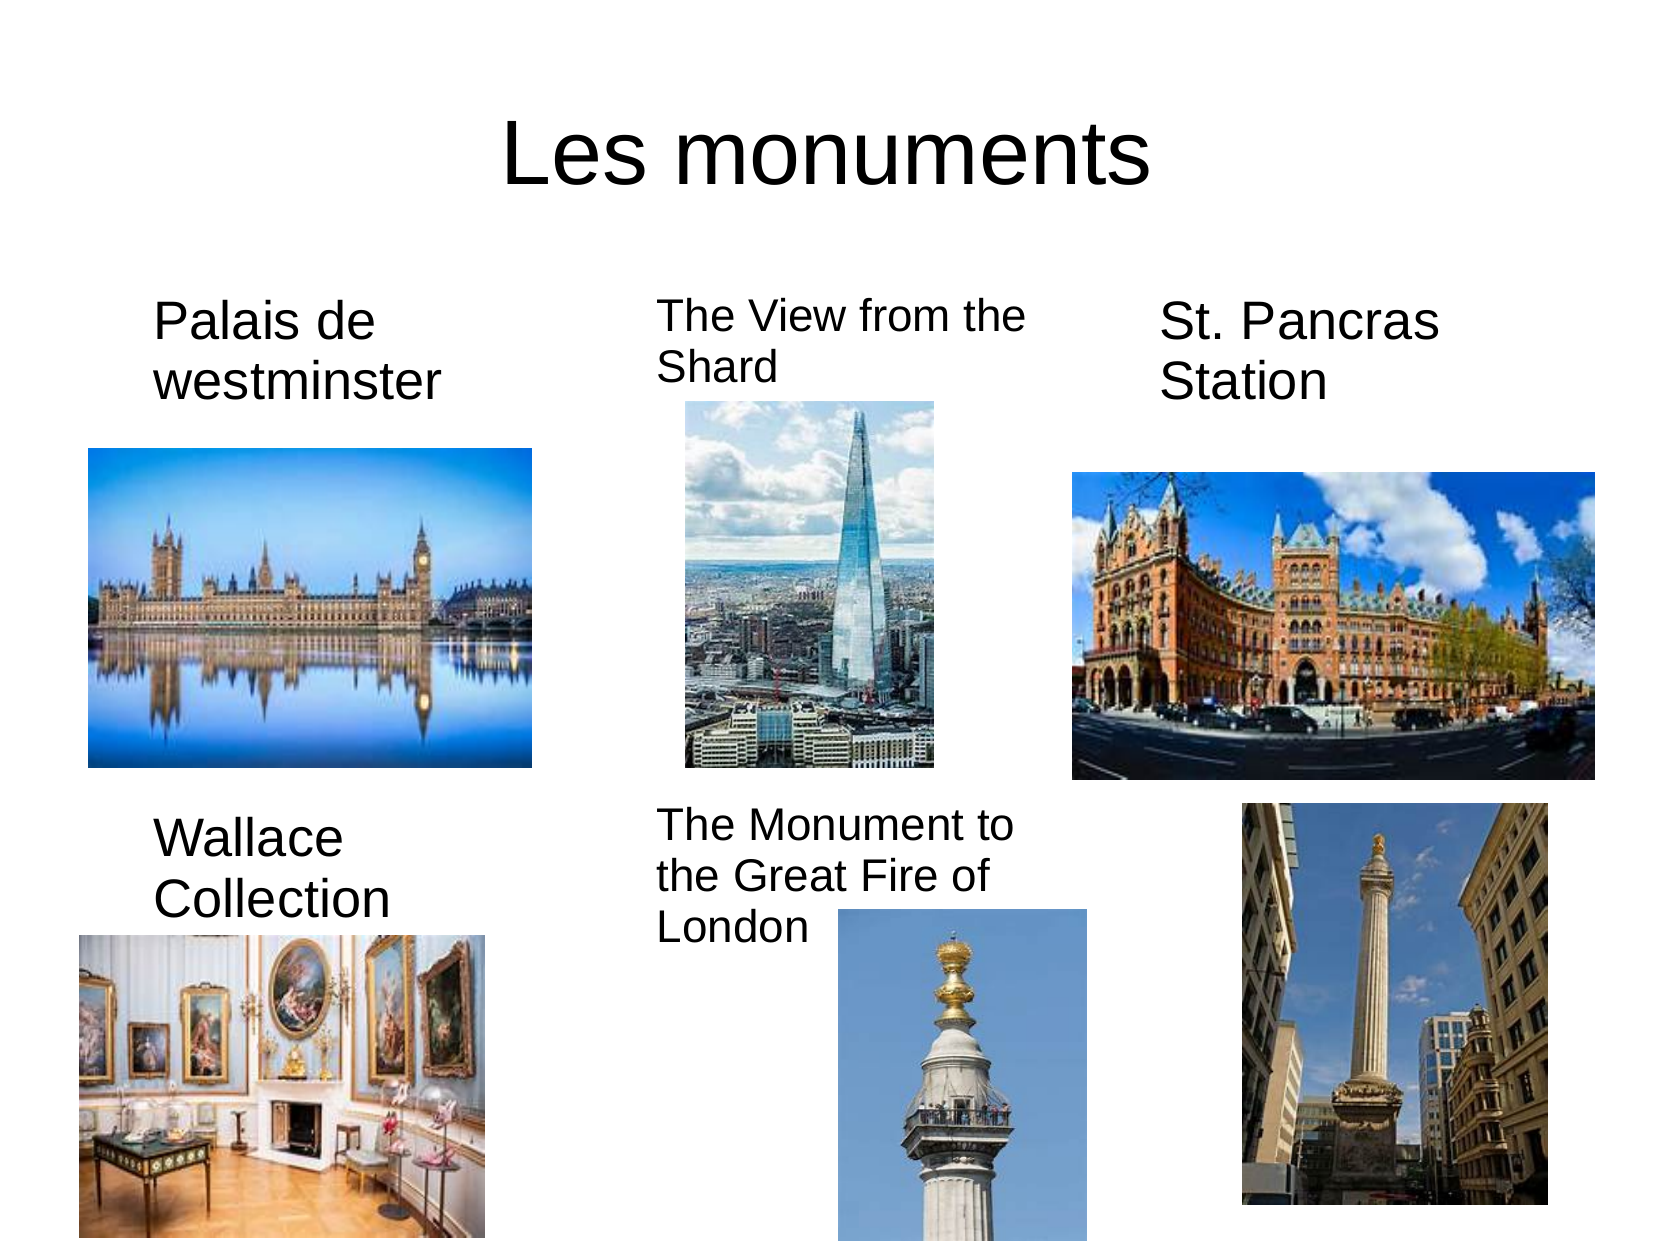

# Les monuments
Palais de westminster
The View from the Shard
St. Pancras Station
Wallace Collection
The Monument to the Great Fire of London